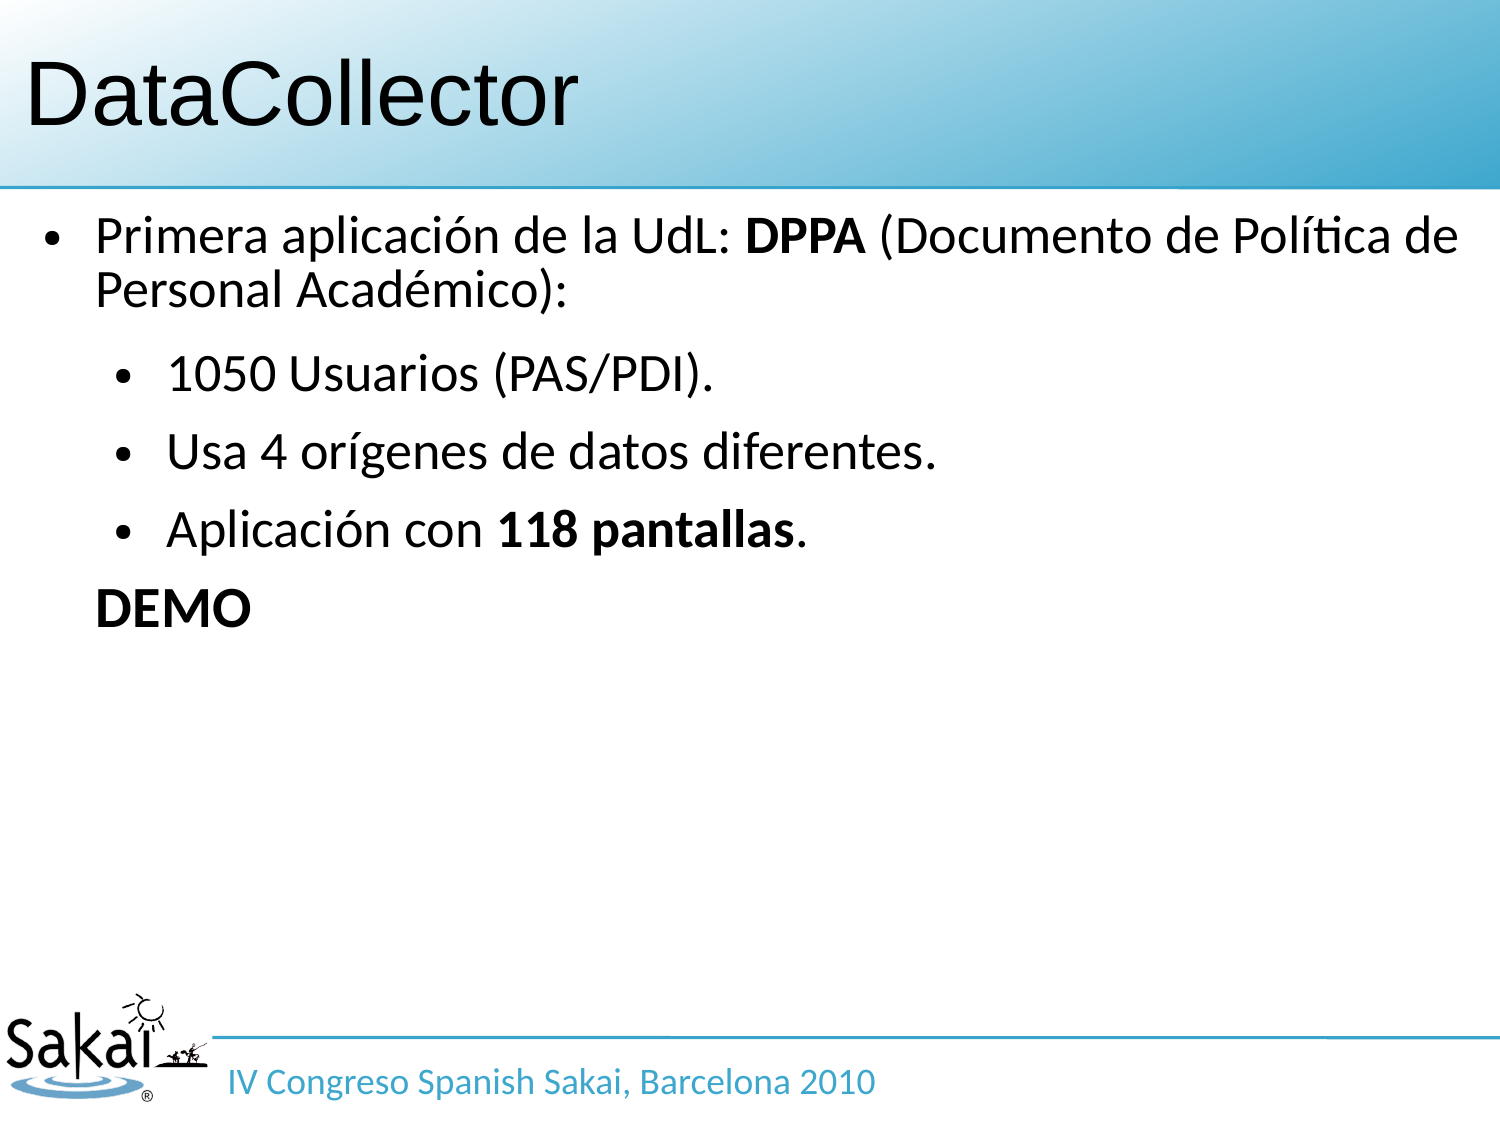

# DataCollector
Primera aplicación de la UdL: DPPA (Documento de Política de Personal Académico):
1050 Usuarios (PAS/PDI).
Usa 4 orígenes de datos diferentes.
Aplicación con 118 pantallas.
DEMO